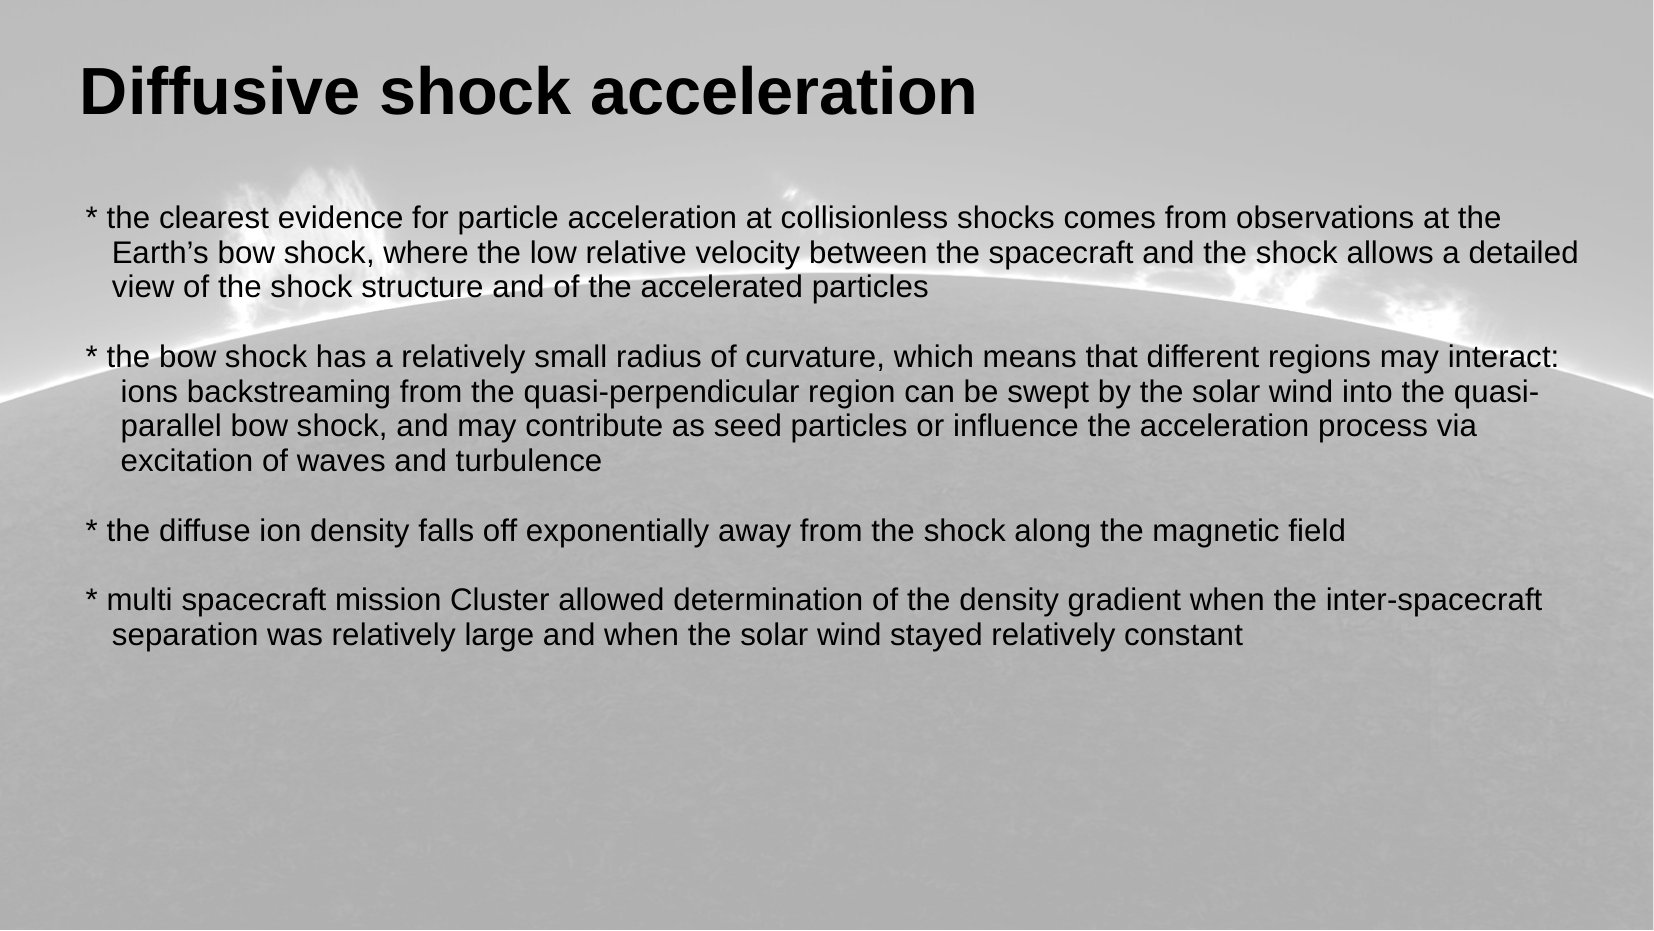

Diffusive shock acceleration
* the clearest evidence for particle acceleration at collisionless shocks comes from observations at the
 Earth’s bow shock, where the low relative velocity between the spacecraft and the shock allows a detailed
 view of the shock structure and of the accelerated particles
* the bow shock has a relatively small radius of curvature, which means that different regions may interact:
 ions backstreaming from the quasi-perpendicular region can be swept by the solar wind into the quasi-
 parallel bow shock, and may contribute as seed particles or influence the acceleration process via
 excitation of waves and turbulence
* the diffuse ion density falls off exponentially away from the shock along the magnetic field
* multi spacecraft mission Cluster allowed determination of the density gradient when the inter-spacecraft
 separation was relatively large and when the solar wind stayed relatively constant